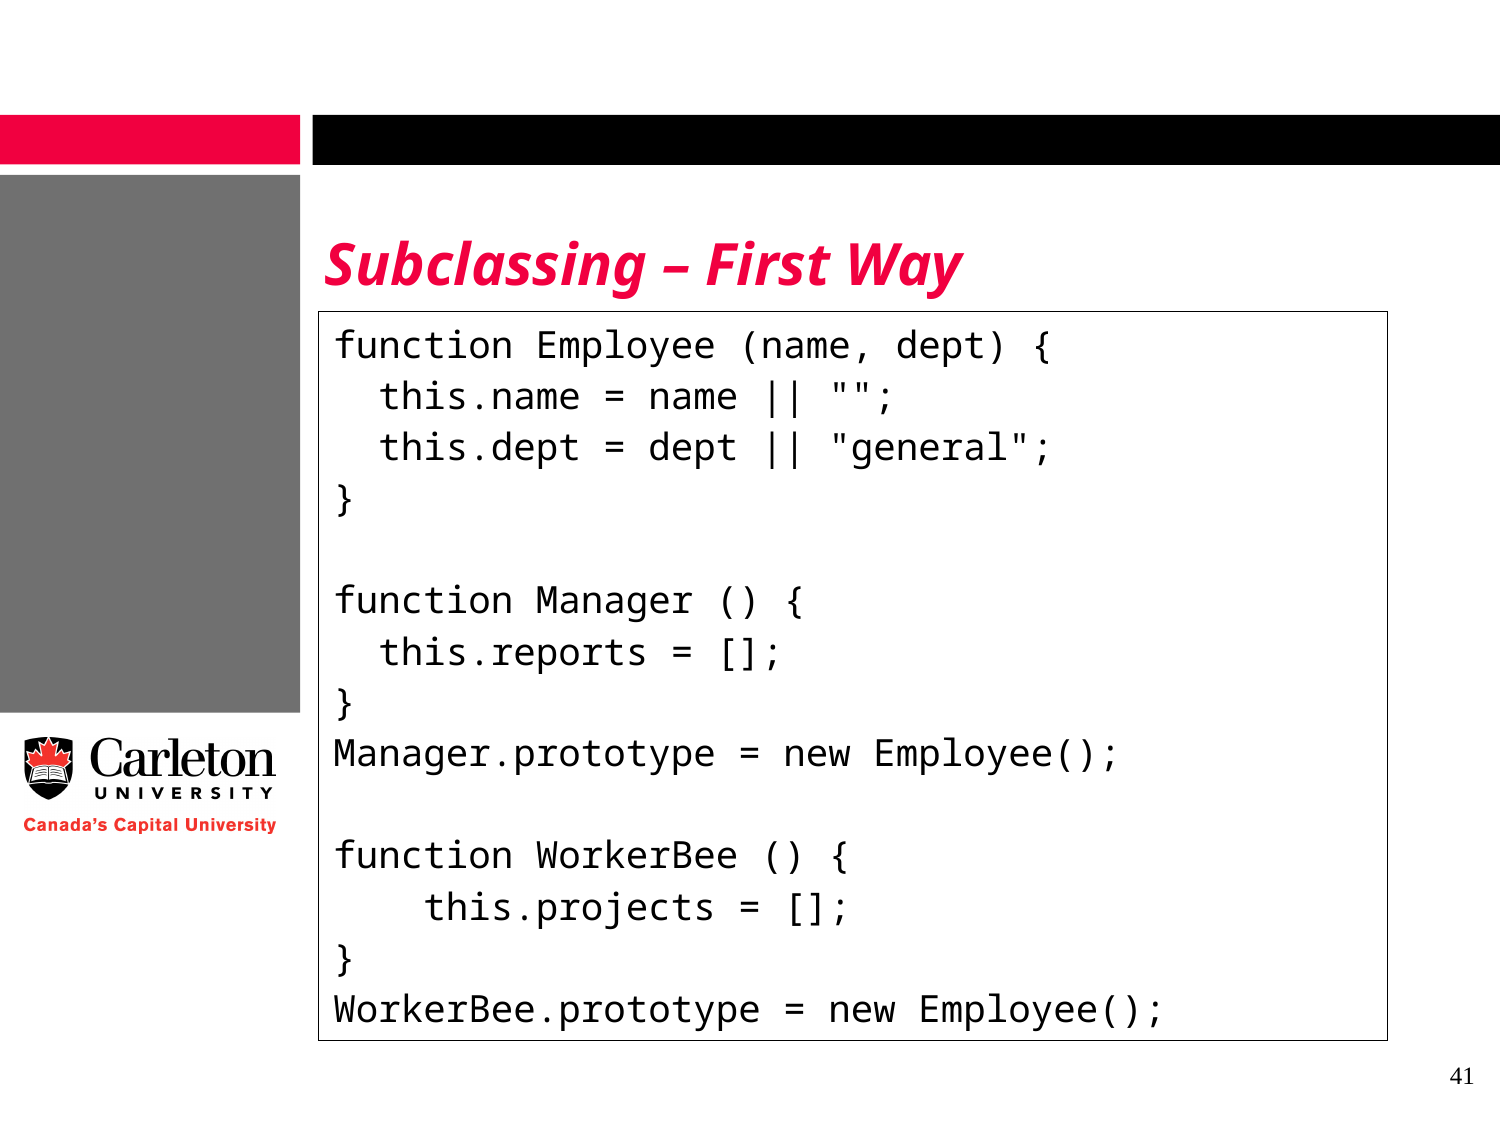

# Subclassing – First Way
function Employee (name, dept) {
 this.name = name || "";
 this.dept = dept || "general";
}
function Manager () {
 this.reports = [];
}
Manager.prototype = new Employee();
function WorkerBee () {
 this.projects = [];
}
WorkerBee.prototype = new Employee();
41